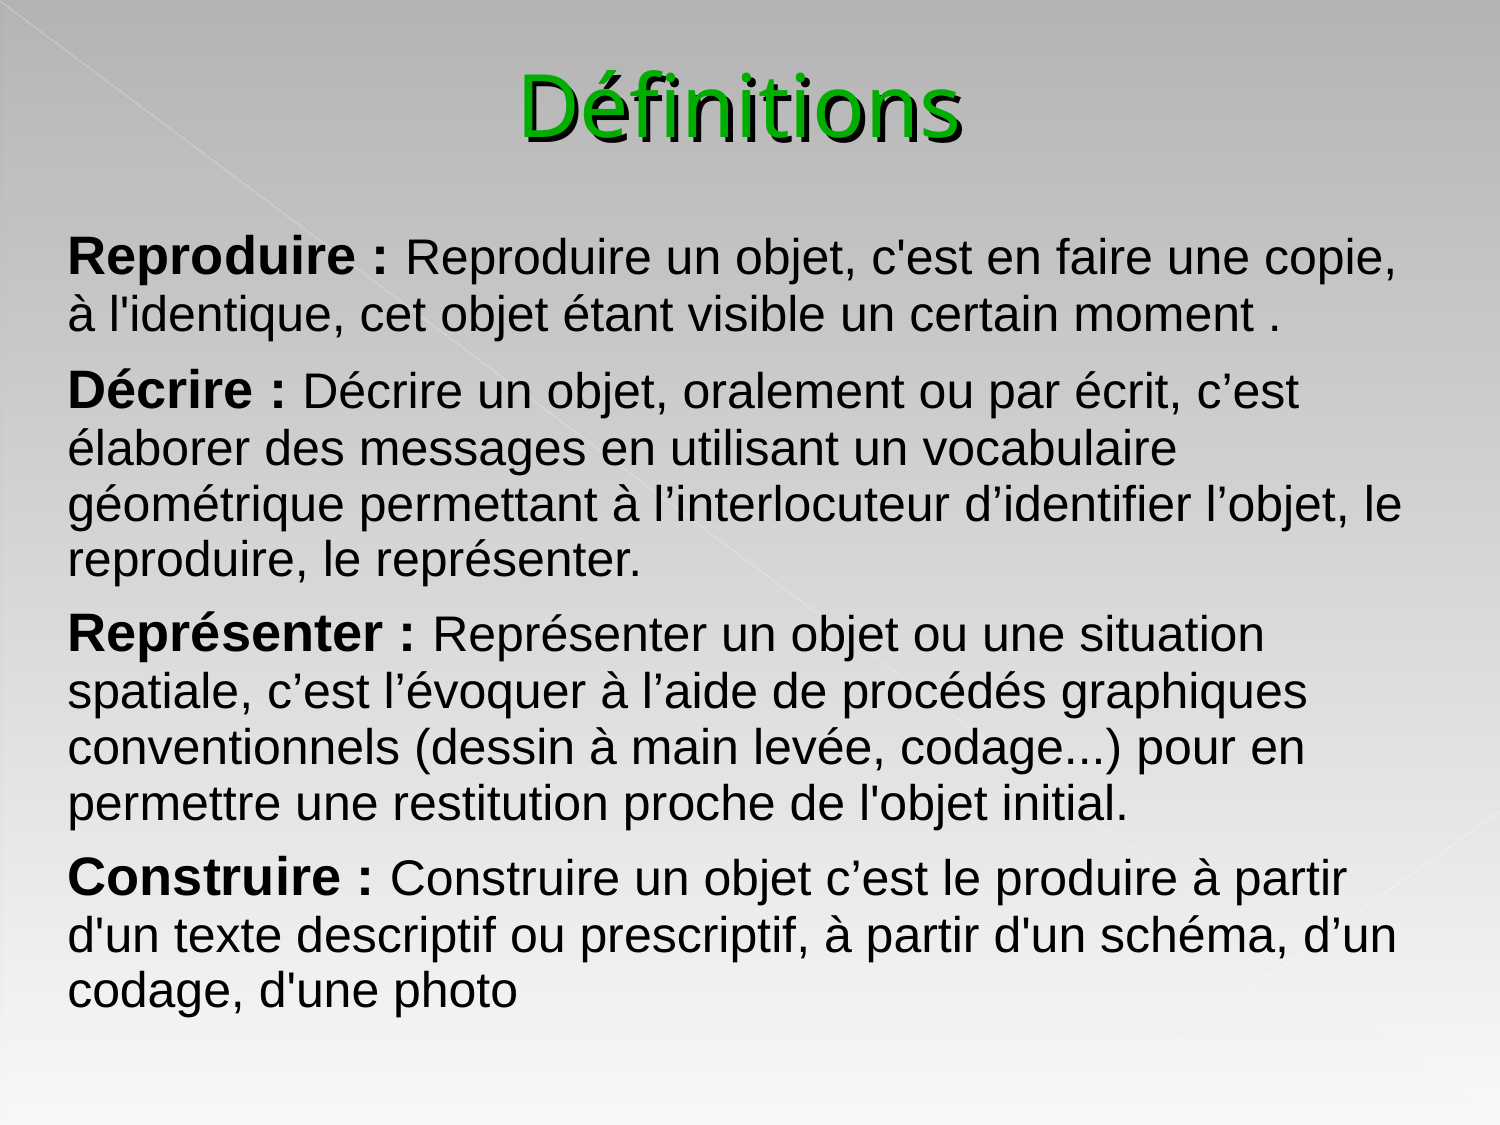

# Définitions
Reproduire : Reproduire un objet, c'est en faire une copie, à l'identique, cet objet étant visible un certain moment .
Décrire : Décrire un objet, oralement ou par écrit, c’est élaborer des messages en utilisant un vocabulaire géométrique permettant à l’interlocuteur d’identifier l’objet, le reproduire, le représenter.
Représenter : Représenter un objet ou une situation spatiale, c’est l’évoquer à l’aide de procédés graphiques conventionnels (dessin à main levée, codage...) pour en permettre une restitution proche de l'objet initial.
Construire : Construire un objet c’est le produire à partir d'un texte descriptif ou prescriptif, à partir d'un schéma, d’un codage, d'une photo